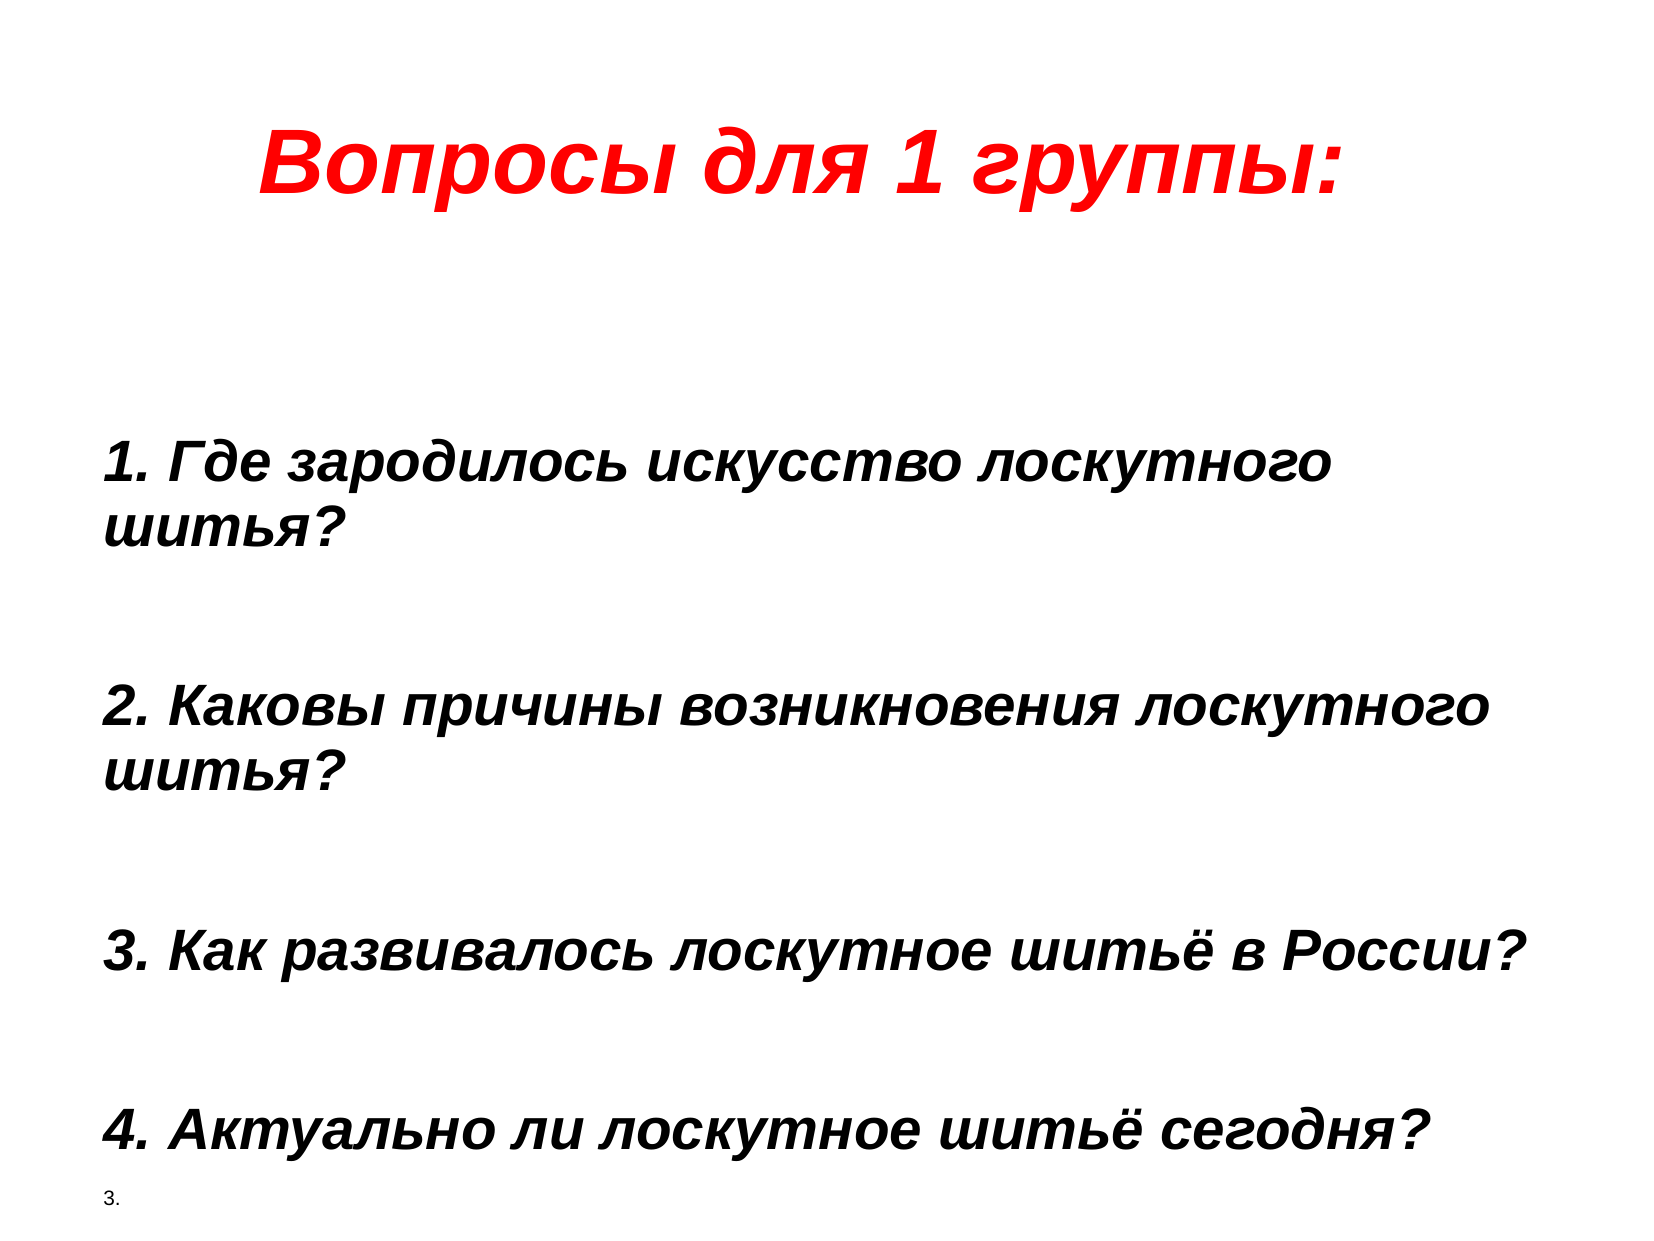

# Вопросы для 1 группы:
1. Где зародилось искусство лоскутного шитья?
2. Каковы причины возникновения лоскутного шитья?
3. Как развивалось лоскутное шитьё в России?
4. Актуально ли лоскутное шитьё сегодня?
3.